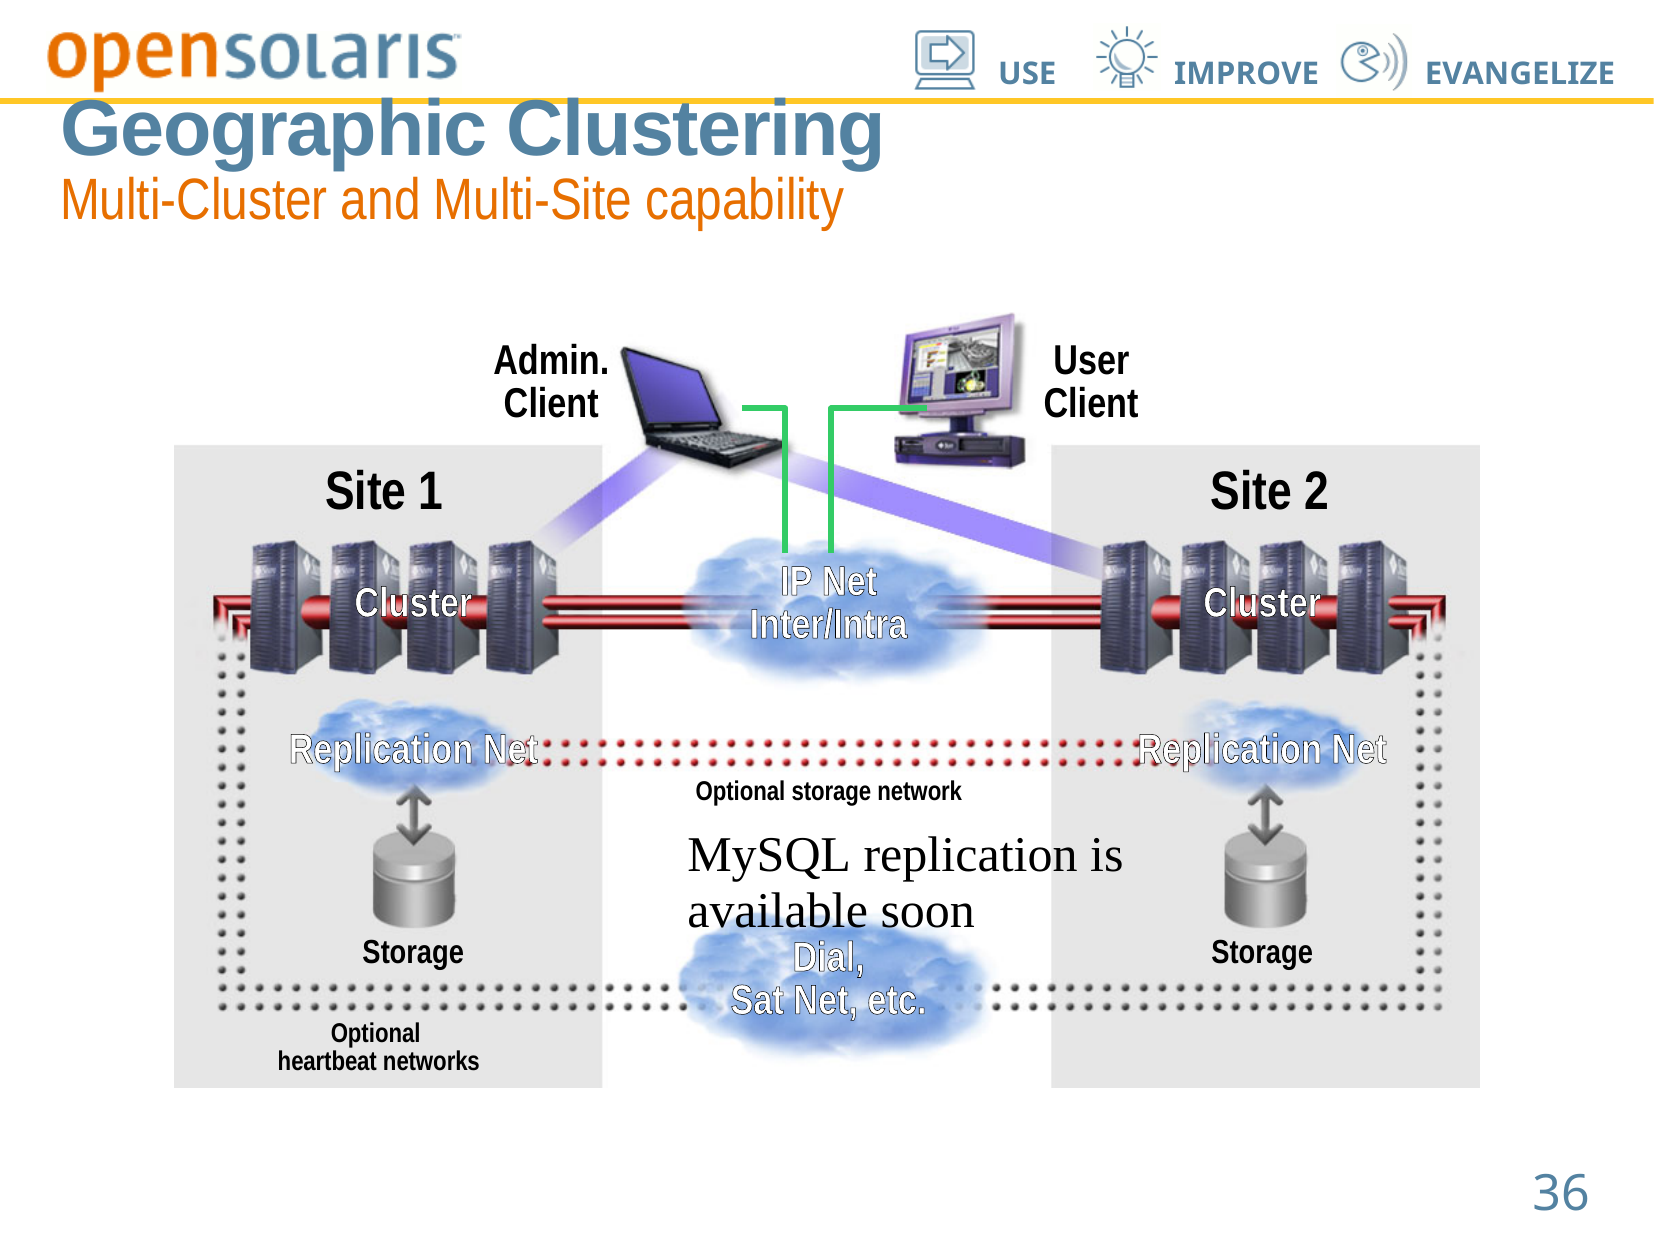

# Geographic Clustering Multi-Cluster and Multi-Site capability
Admin.
Client
User
Client
Site 1
Site 2
IP Net
Inter/Intra
Cluster
Cluster
Replication Net
Replication Net
Optional storage network
Dial,
Sat Net, etc.
Storage
Storage
Optional
heartbeat networks
MySQL replication is
available soon